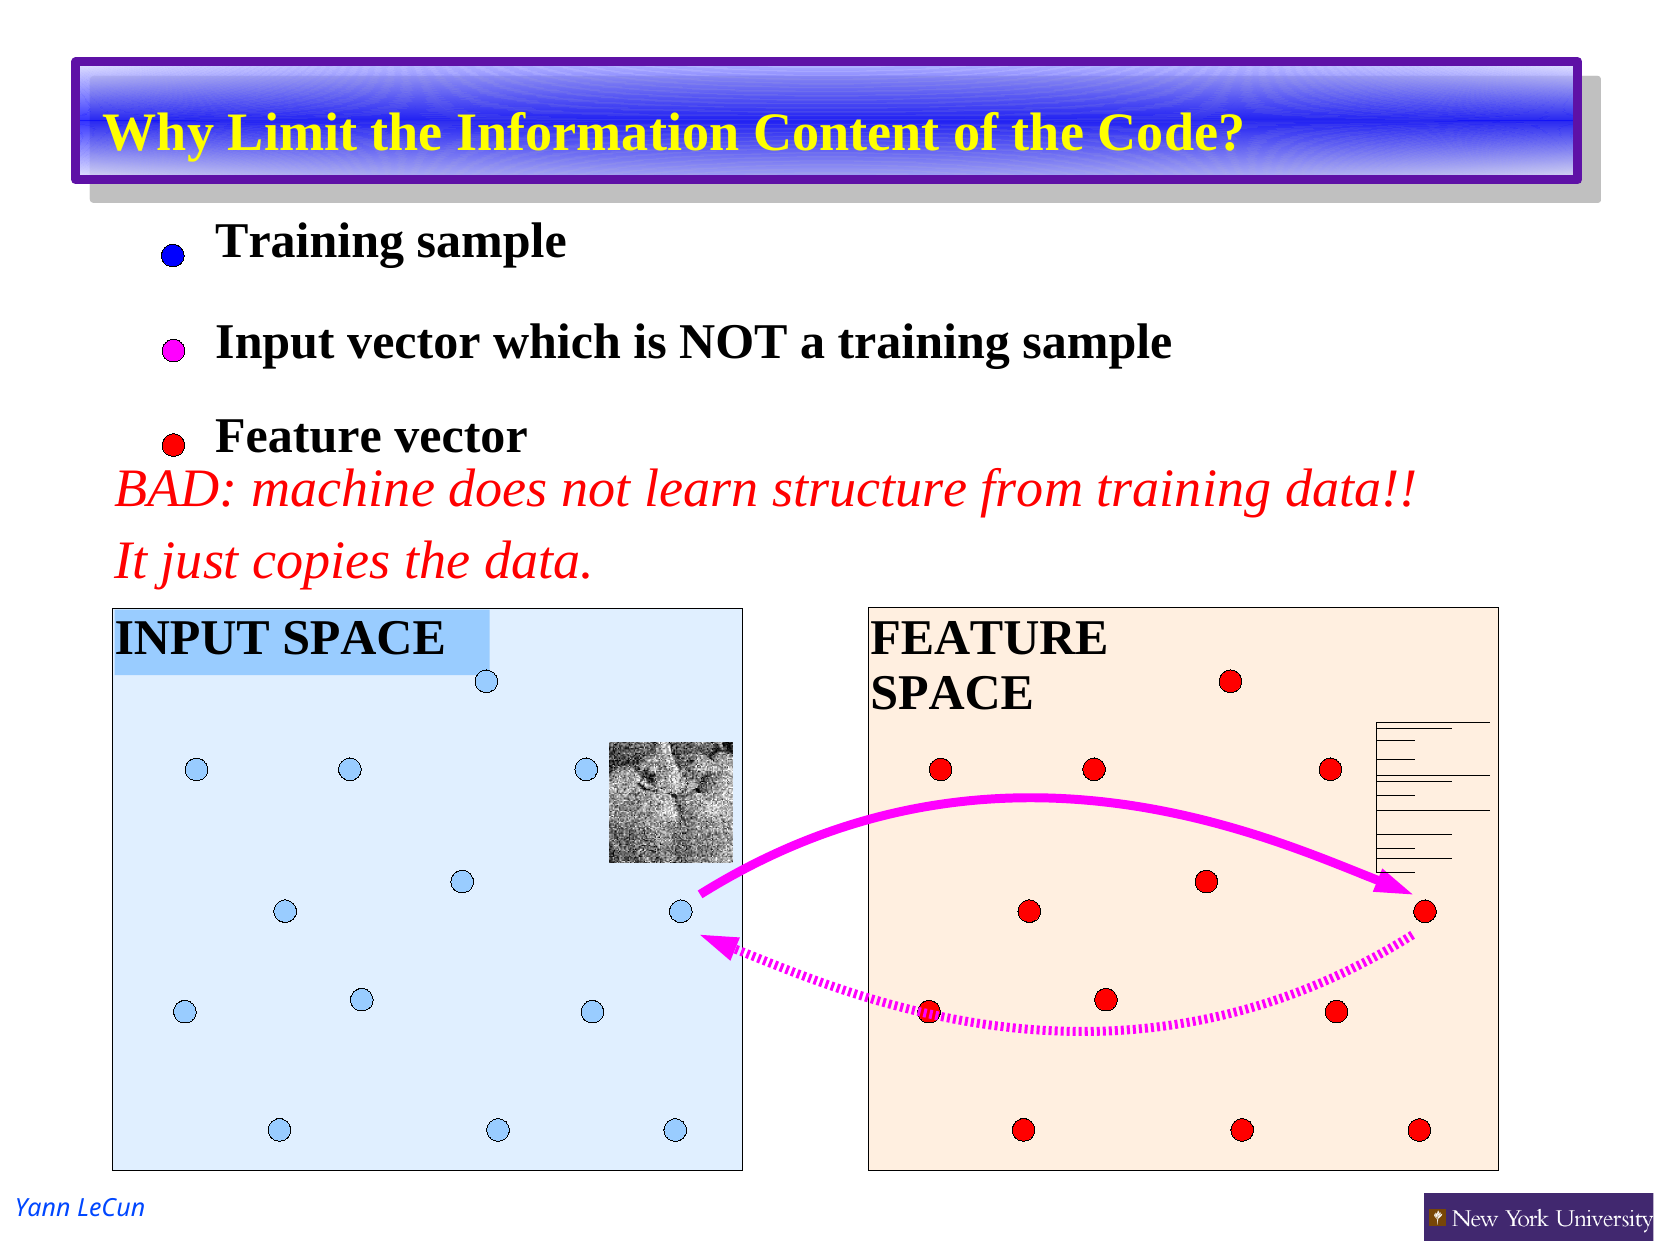

# Why Limit the Information Content of the Code?
Training sample
Input vector which is NOT a training sample
Feature vector
BAD: machine does not learn structure from training data!!
It just copies the data.
FEATURE SPACE
INPUT SPACE